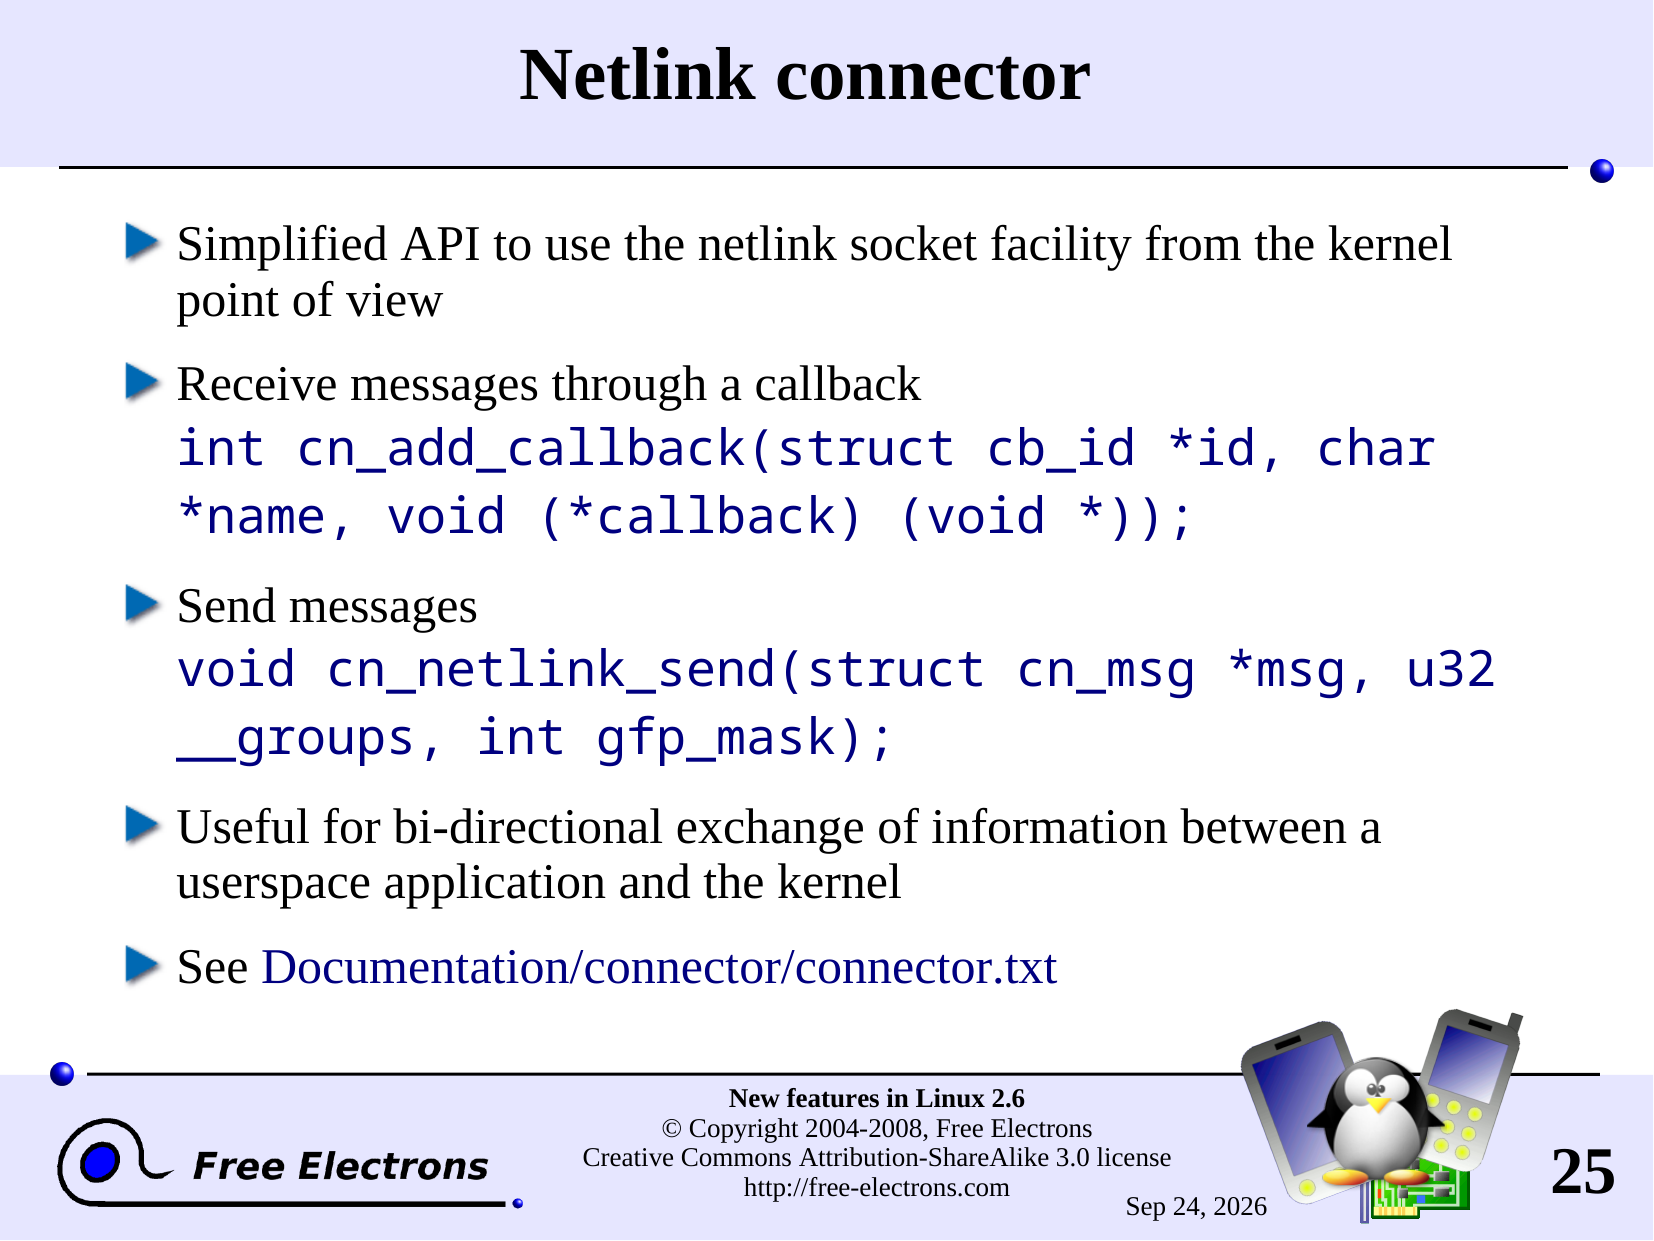

# Netlink connector
Simplified API to use the netlink socket facility from the kernel point of view
Receive messages through a callback
int cn_add_callback(struct cb_id *id, char *name, void (*callback) (void *));
Send messages
void cn_netlink_send(struct cn_msg *msg, u32 __groups, int gfp_mask);
Useful for bi-directional exchange of information between a userspace application and the kernel
See Documentation/connector/connector.txt